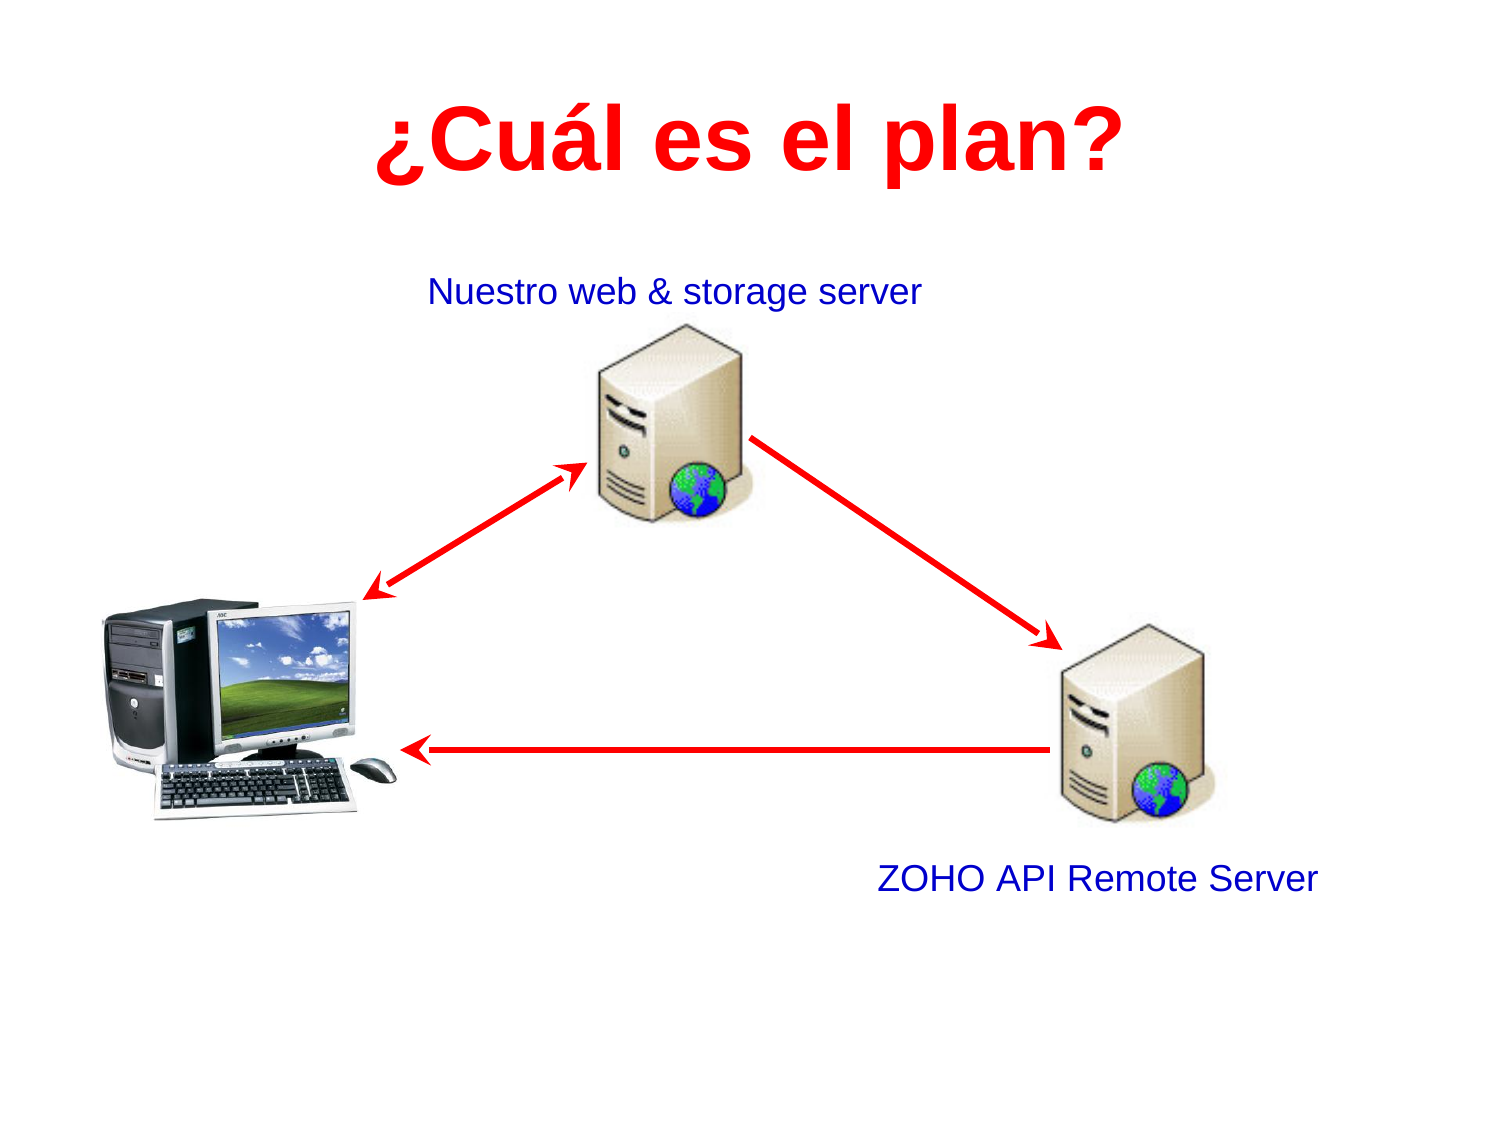

# ¿Cuál es el plan?
Nuestro web & storage server
ZOHO API Remote Server